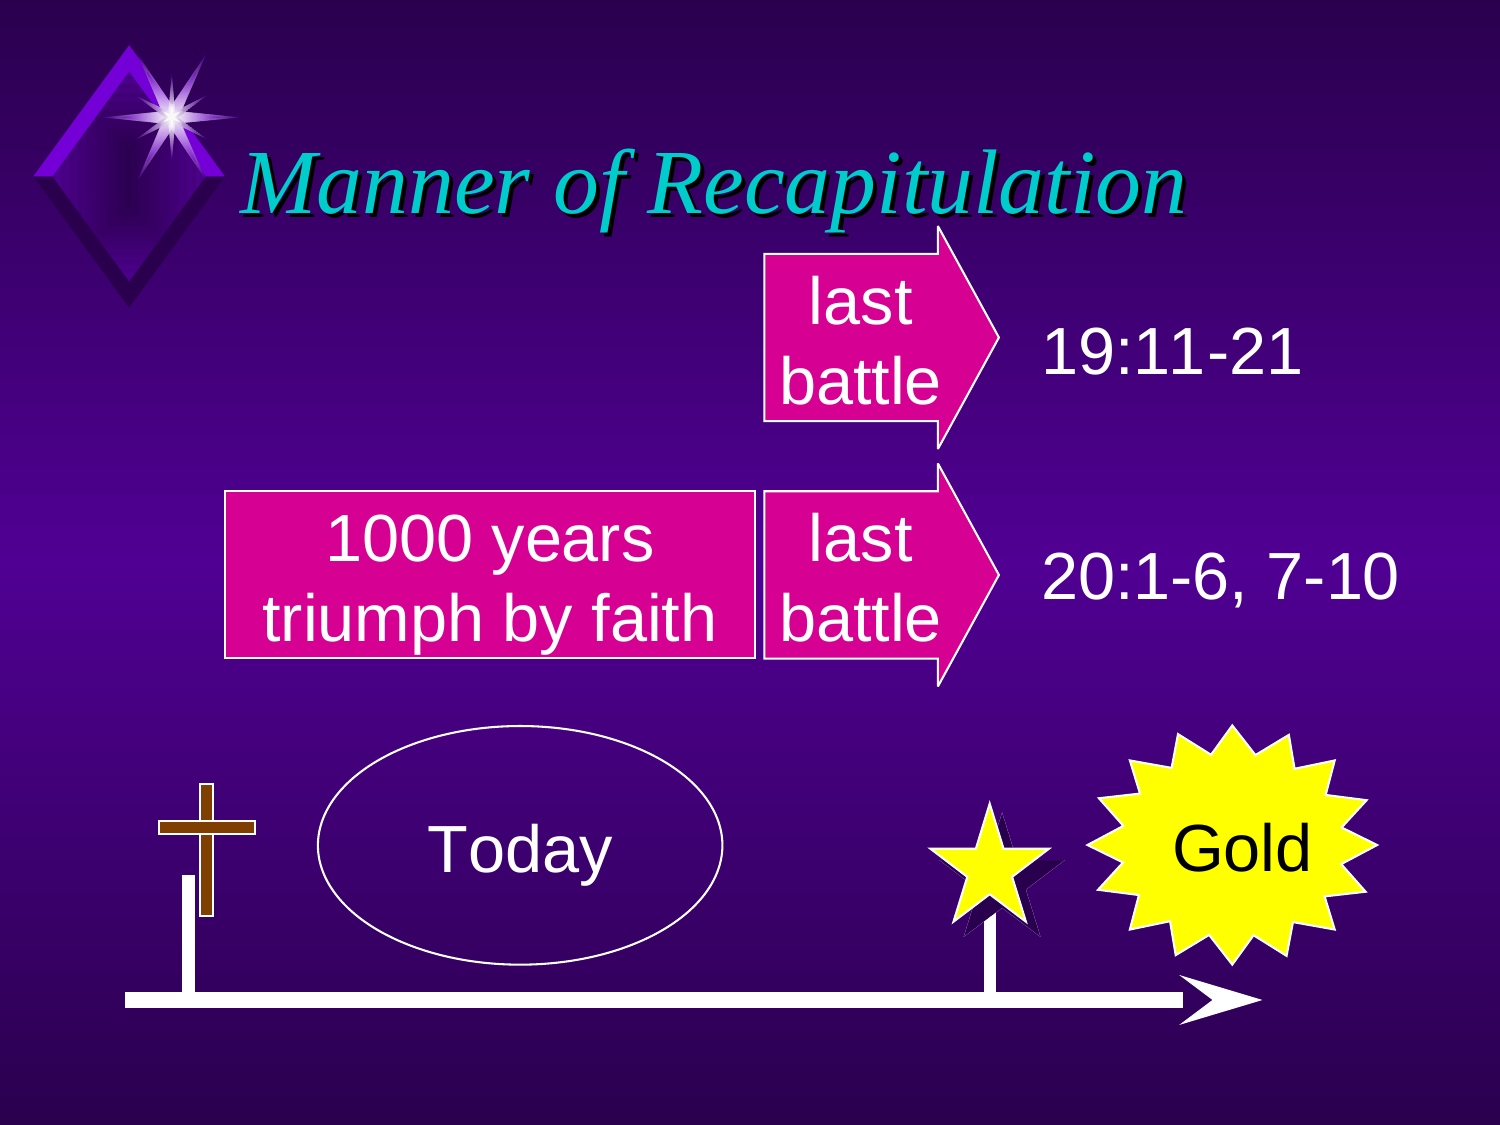

# Manner of Recapitulation
last
battle
19:11-21
last
battle
1000 years
triumph by faith
20:1-6, 7-10
Gold
Today